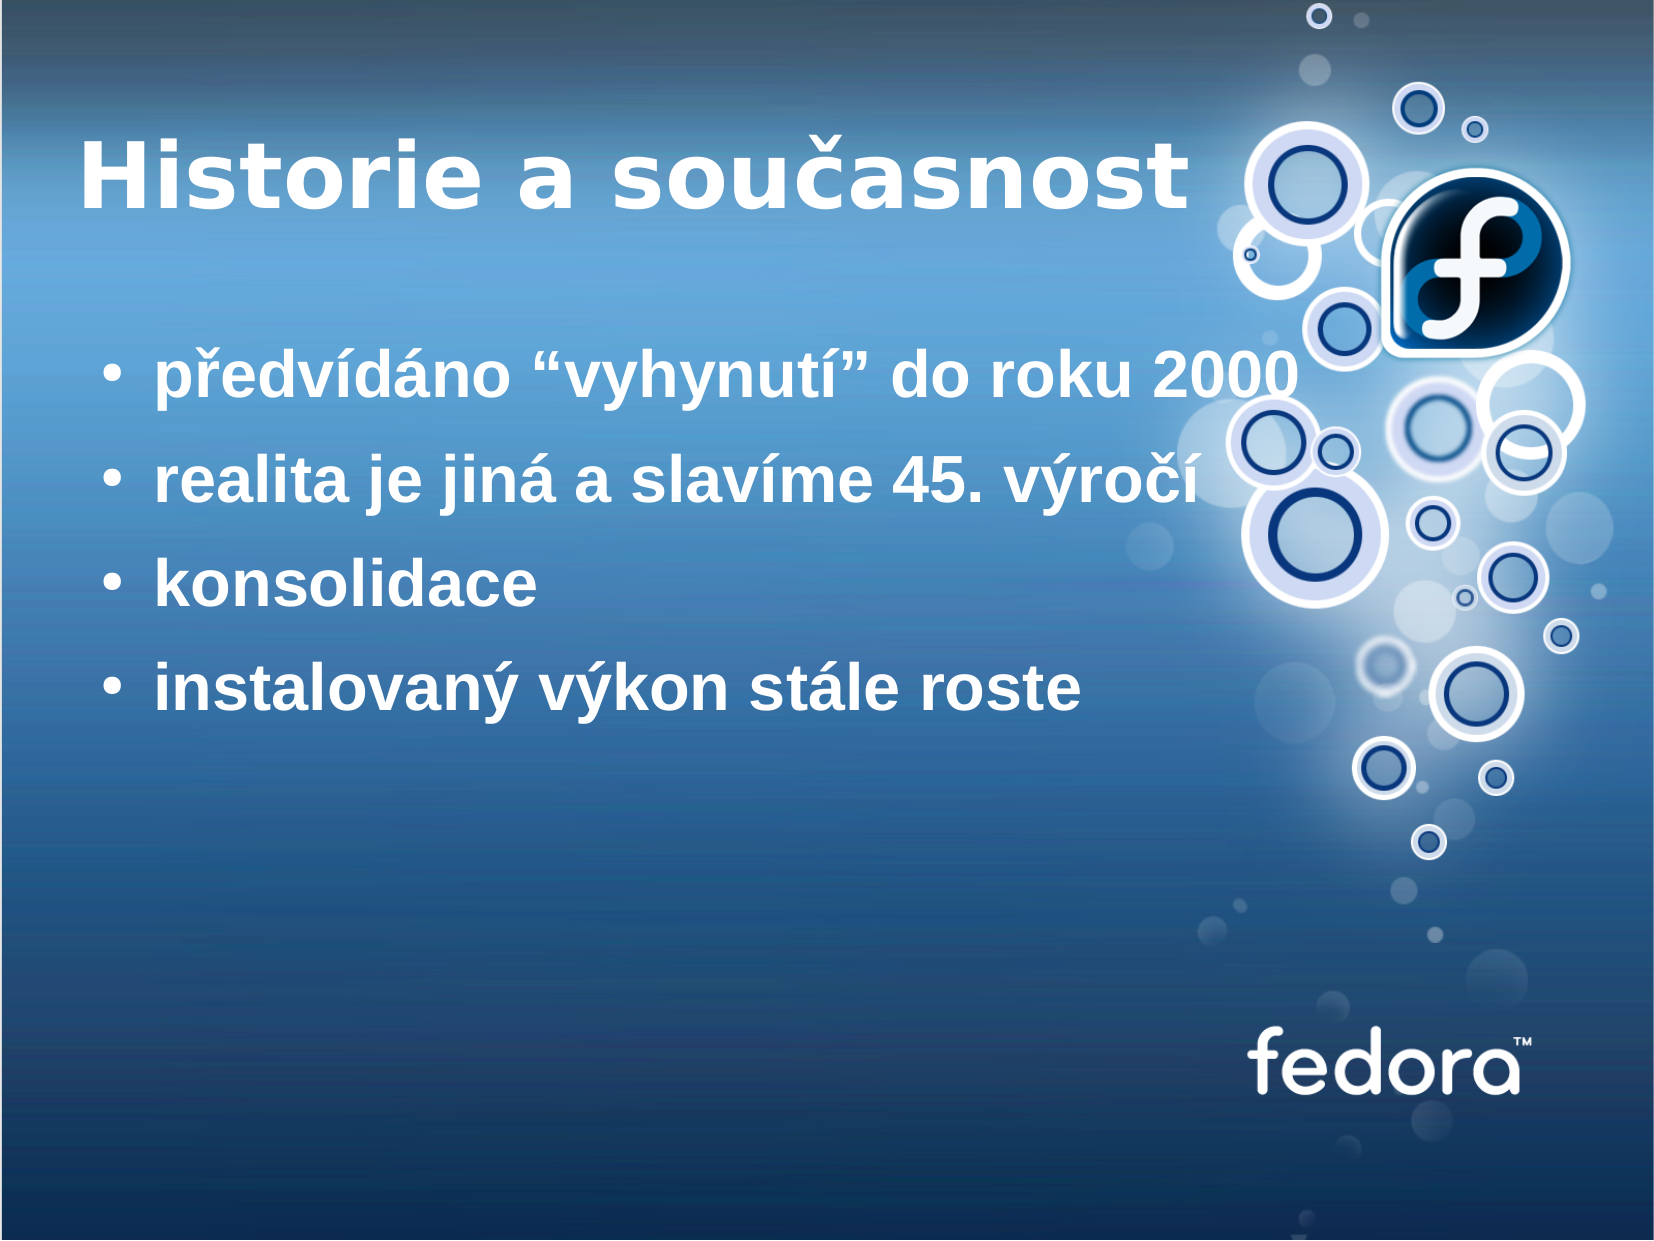

# Historie a současnost
předvídáno “vyhynutí” do roku 2000
realita je jiná a slavíme 45. výročí
konsolidace
instalovaný výkon stále roste